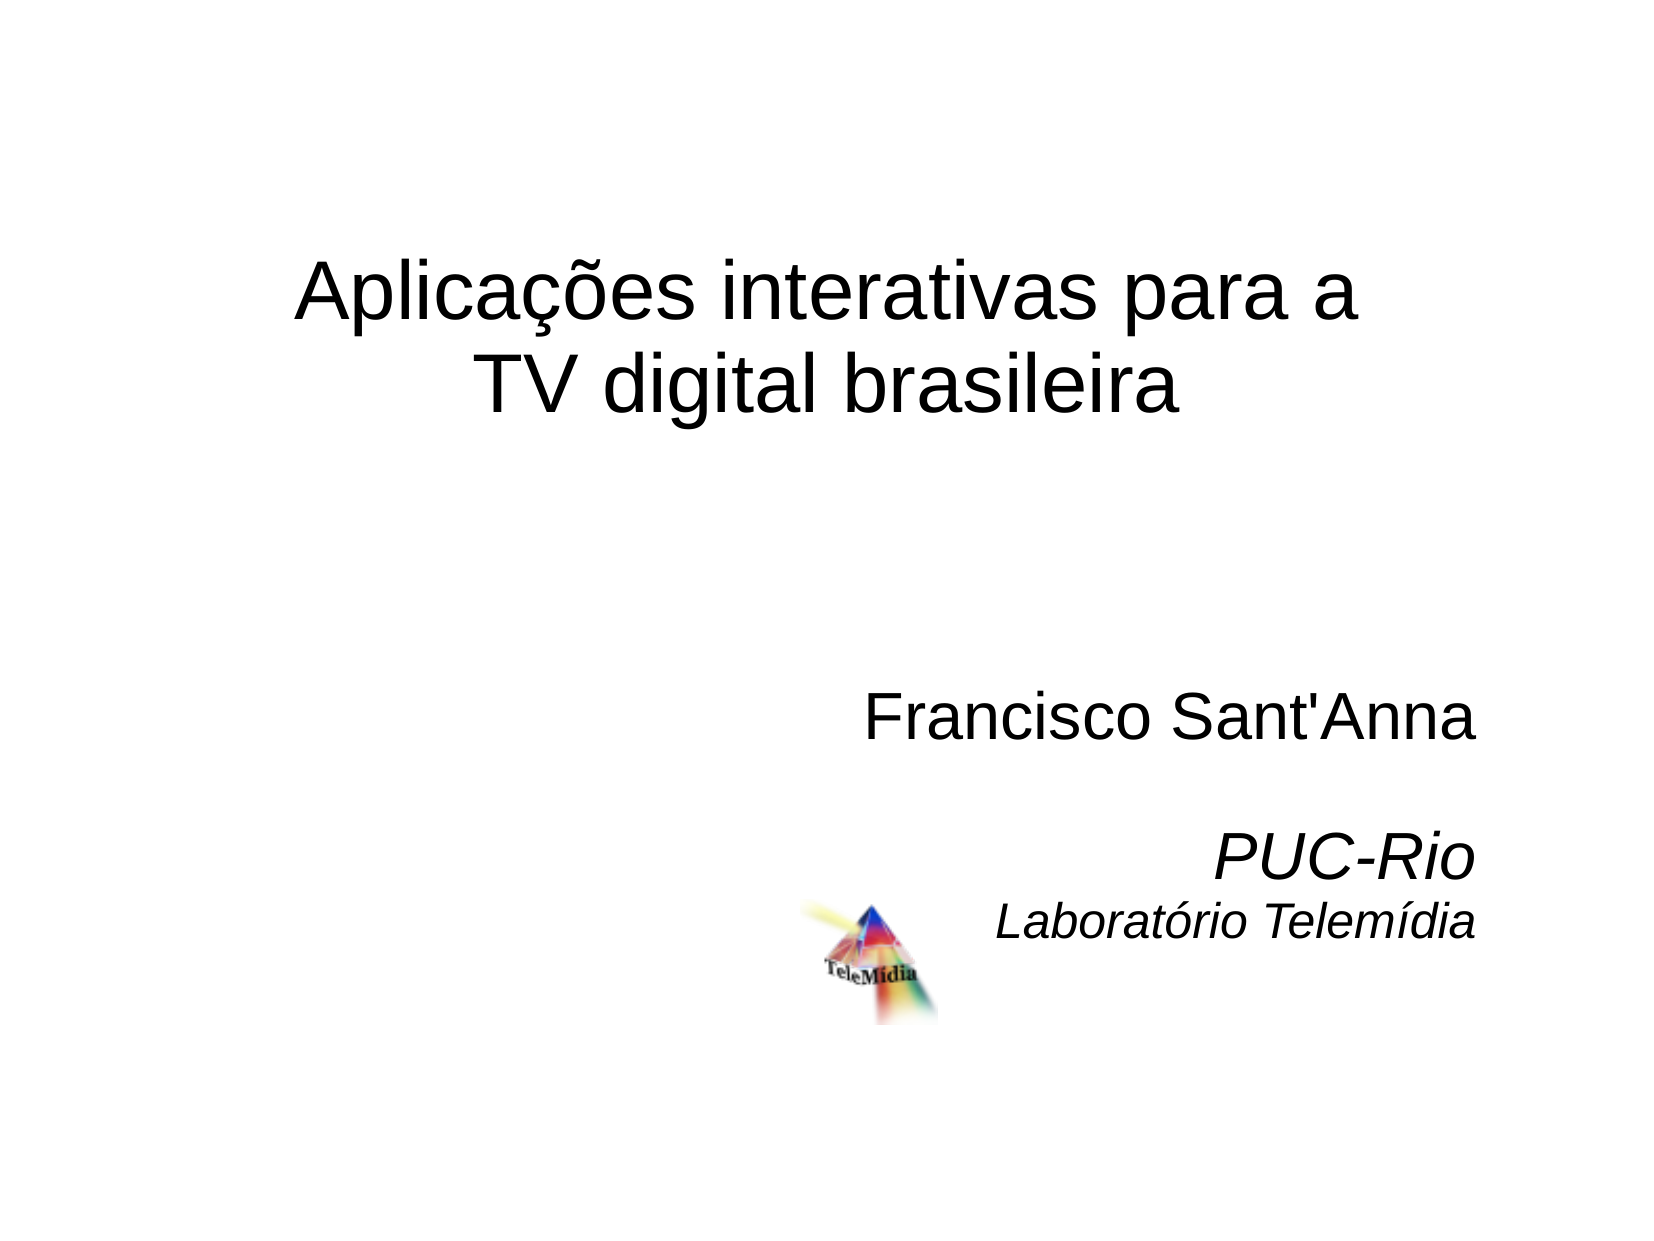

# Aplicações interativas para a
TV digital brasileira
 Francisco Sant'Anna
PUC-Rio
Laboratório Telemídia